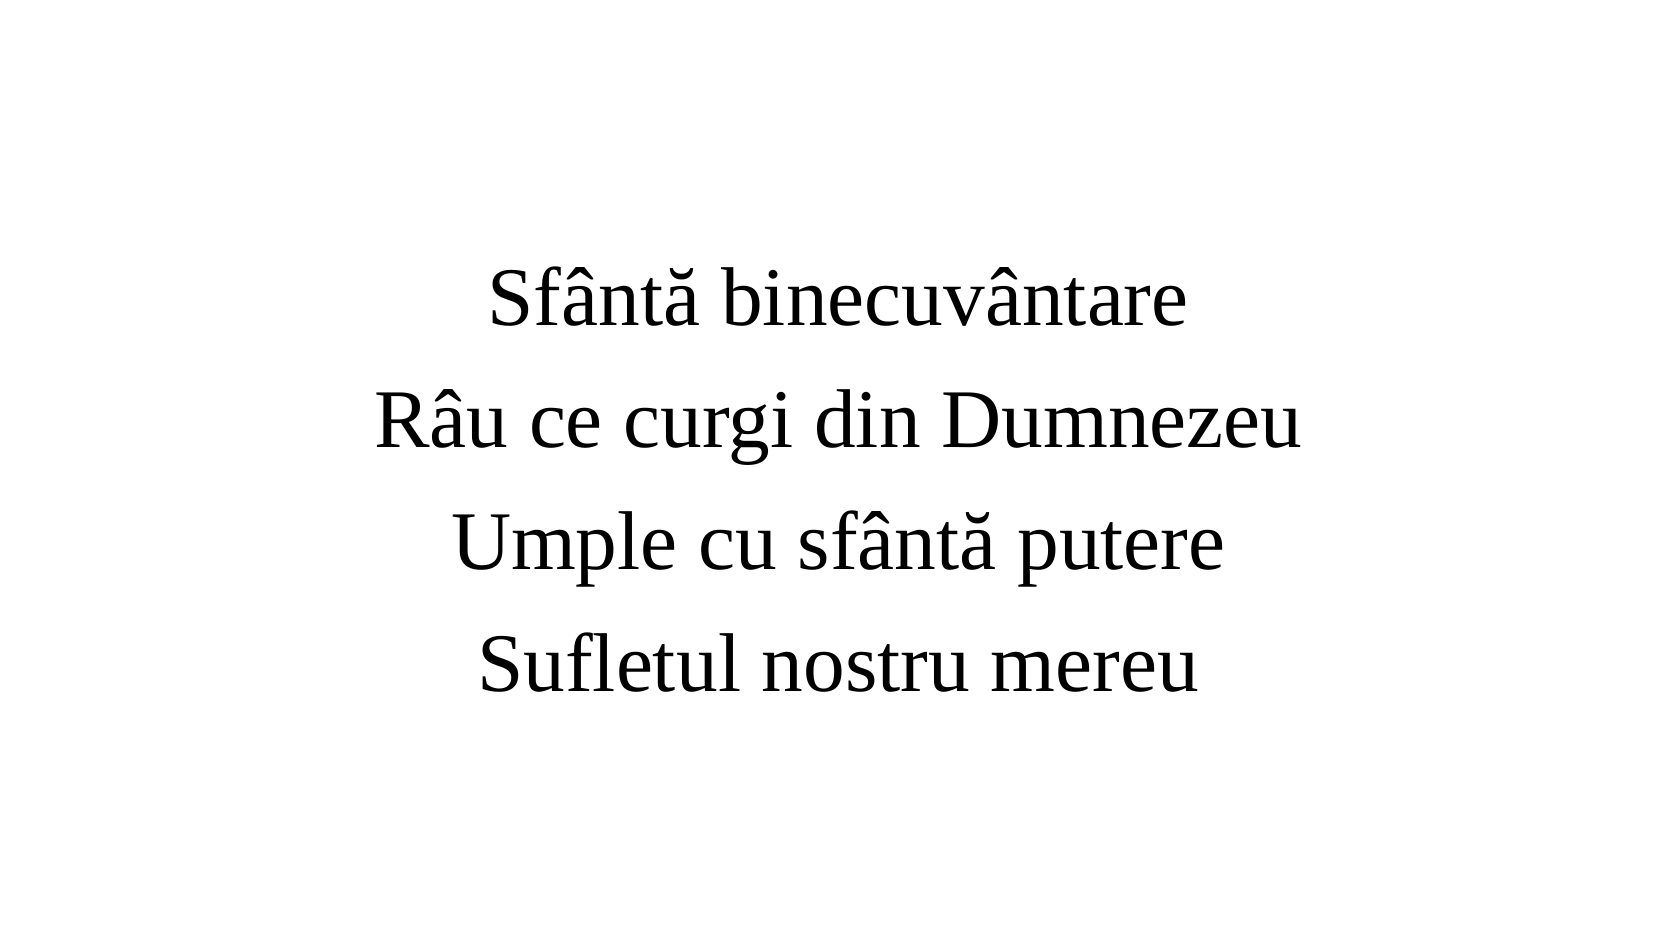

# Sfântă binecuvântare
Râu ce curgi din Dumnezeu
Umple cu sfântă putere
Sufletul nostru mereu